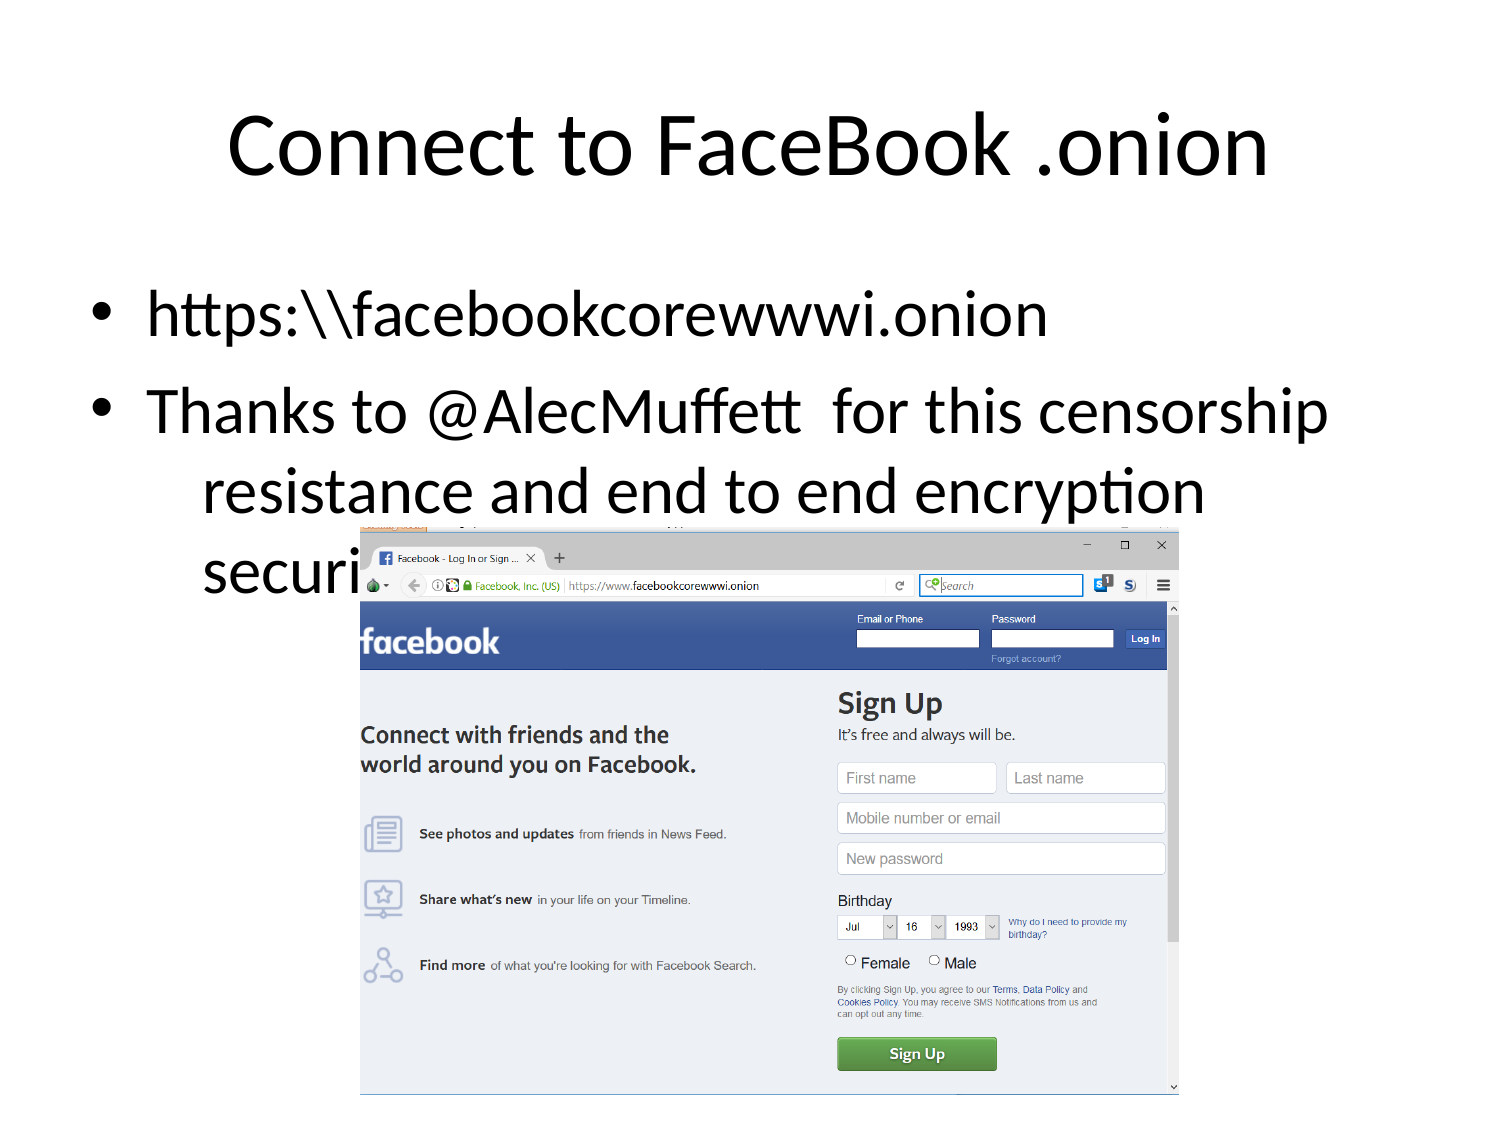

# Connect to FaceBook .onion
https:\\facebookcorewwwi.onion
Thanks to @AlecMuffett for this censorship resistance and end to end encryption security